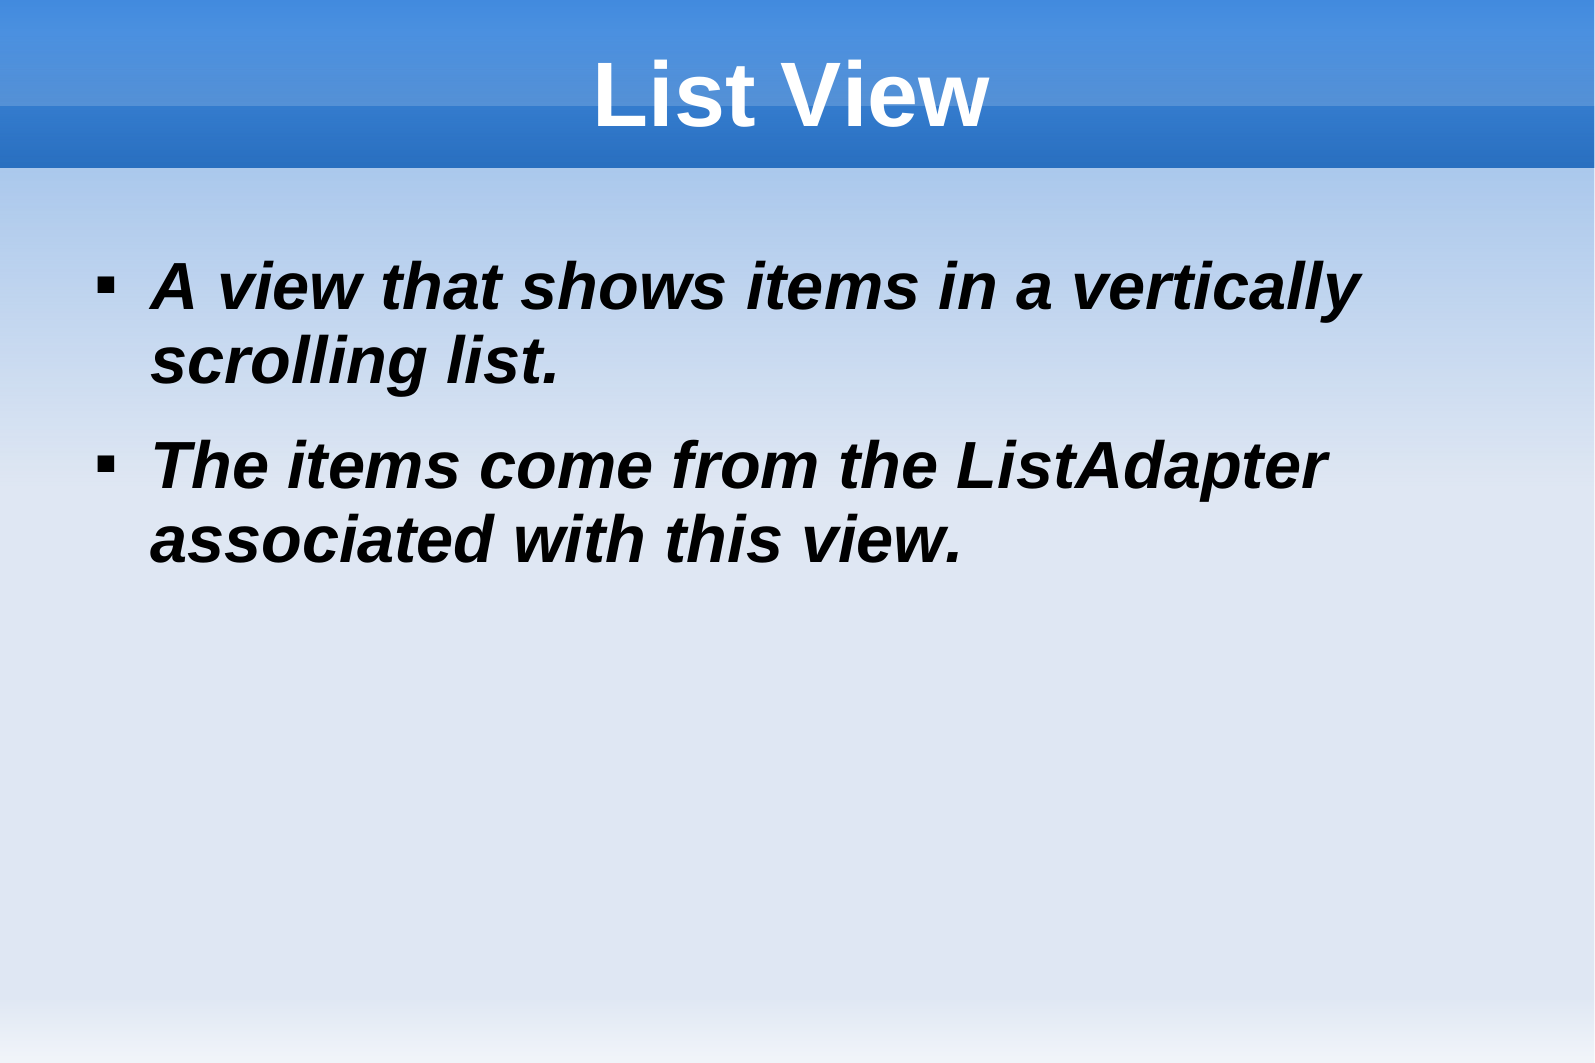

# List View
A view that shows items in a vertically scrolling list.
The items come from the ListAdapter associated with this view.